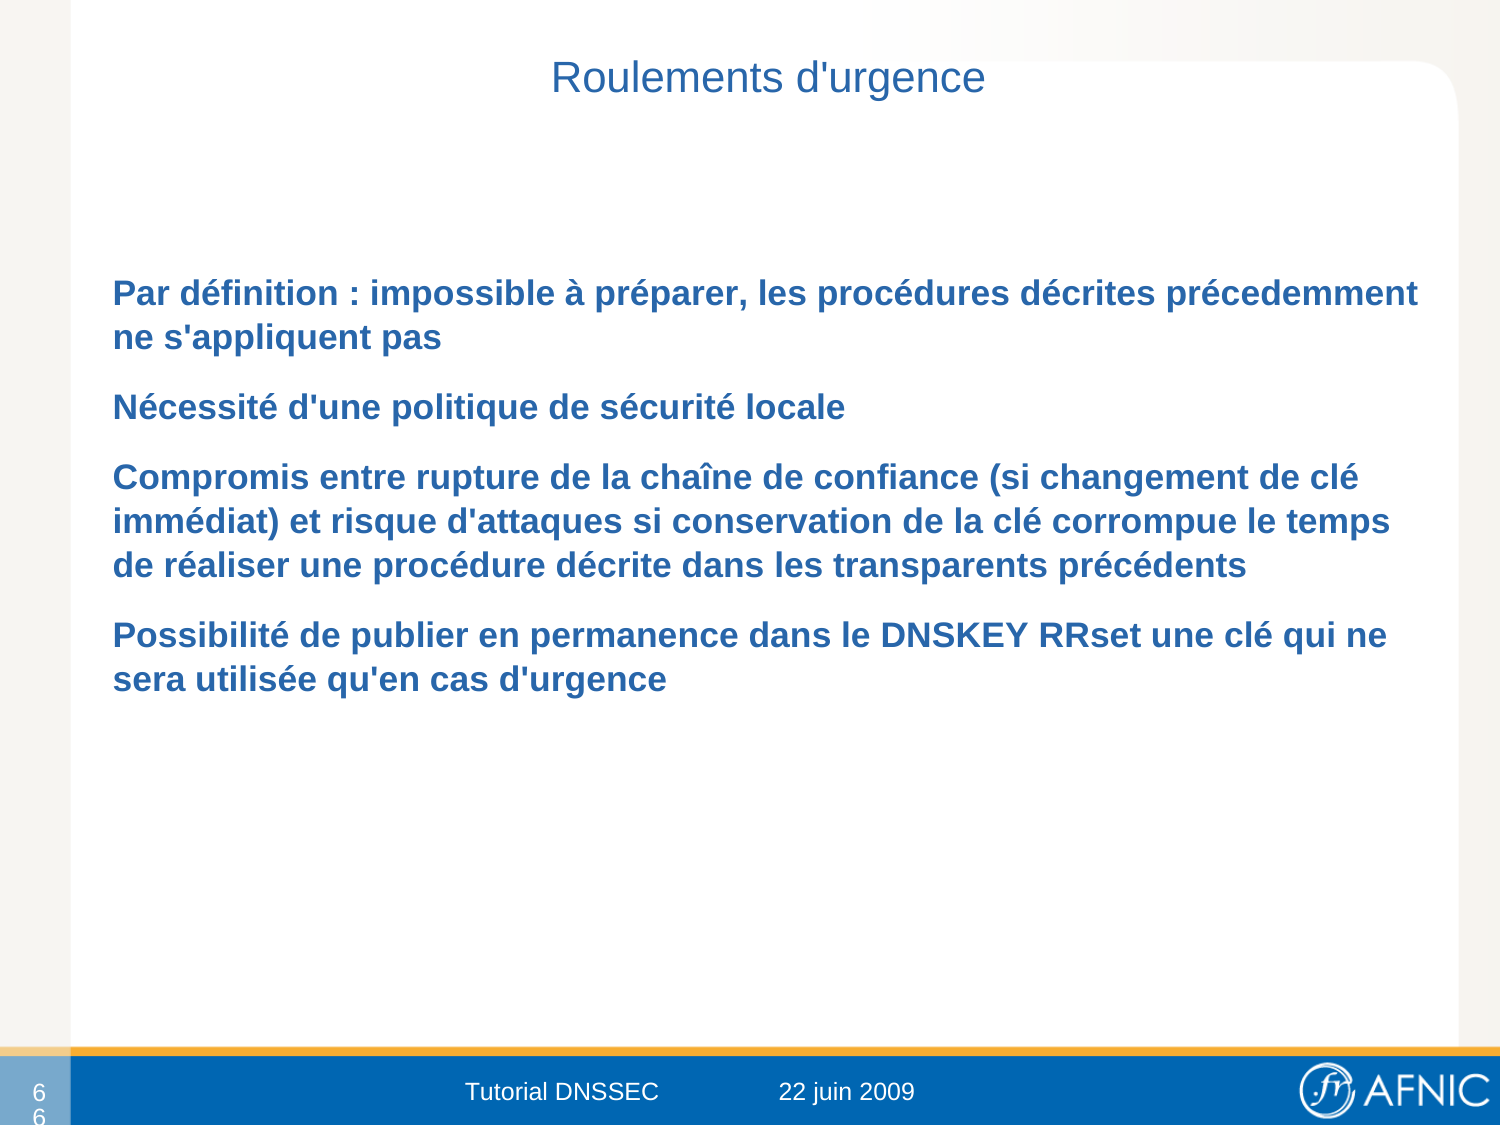

# Roulements d'urgence
Par définition : impossible à préparer, les procédures décrites précedemment ne s'appliquent pas
Nécessité d'une politique de sécurité locale
Compromis entre rupture de la chaîne de confiance (si changement de clé immédiat) et risque d'attaques si conservation de la clé corrompue le temps de réaliser une procédure décrite dans les transparents précédents
Possibilité de publier en permanence dans le DNSKEY RRset une clé qui ne sera utilisée qu'en cas d'urgence